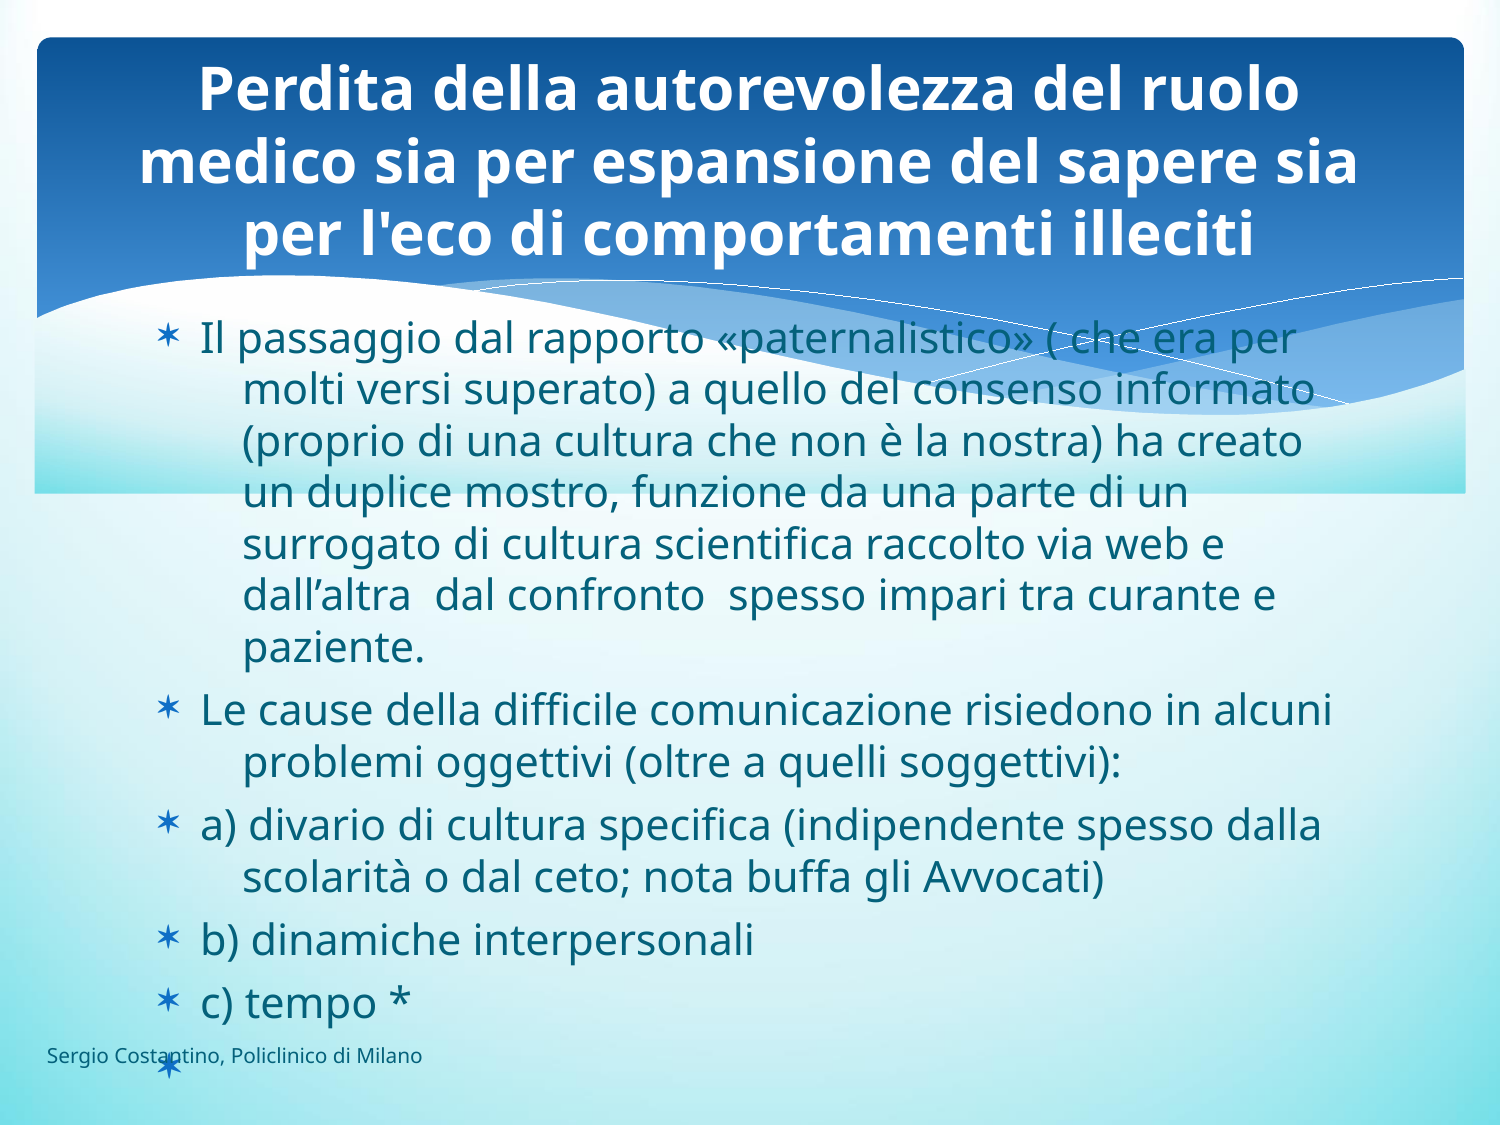

Perdita della autorevolezza del ruolo medico sia per espansione del sapere sia per l'eco di comportamenti illeciti
# Il passaggio dal rapporto «paternalistico» ( che era per molti versi superato) a quello del consenso informato (proprio di una cultura che non è la nostra) ha creato un duplice mostro, funzione da una parte di un surrogato di cultura scientifica raccolto via web e dall’altra dal confronto spesso impari tra curante e paziente.
Le cause della difficile comunicazione risiedono in alcuni problemi oggettivi (oltre a quelli soggettivi):
a) divario di cultura specifica (indipendente spesso dalla scolarità o dal ceto; nota buffa gli Avvocati)
b) dinamiche interpersonali
c) tempo *
Sergio Costantino, Policlinico di Milano